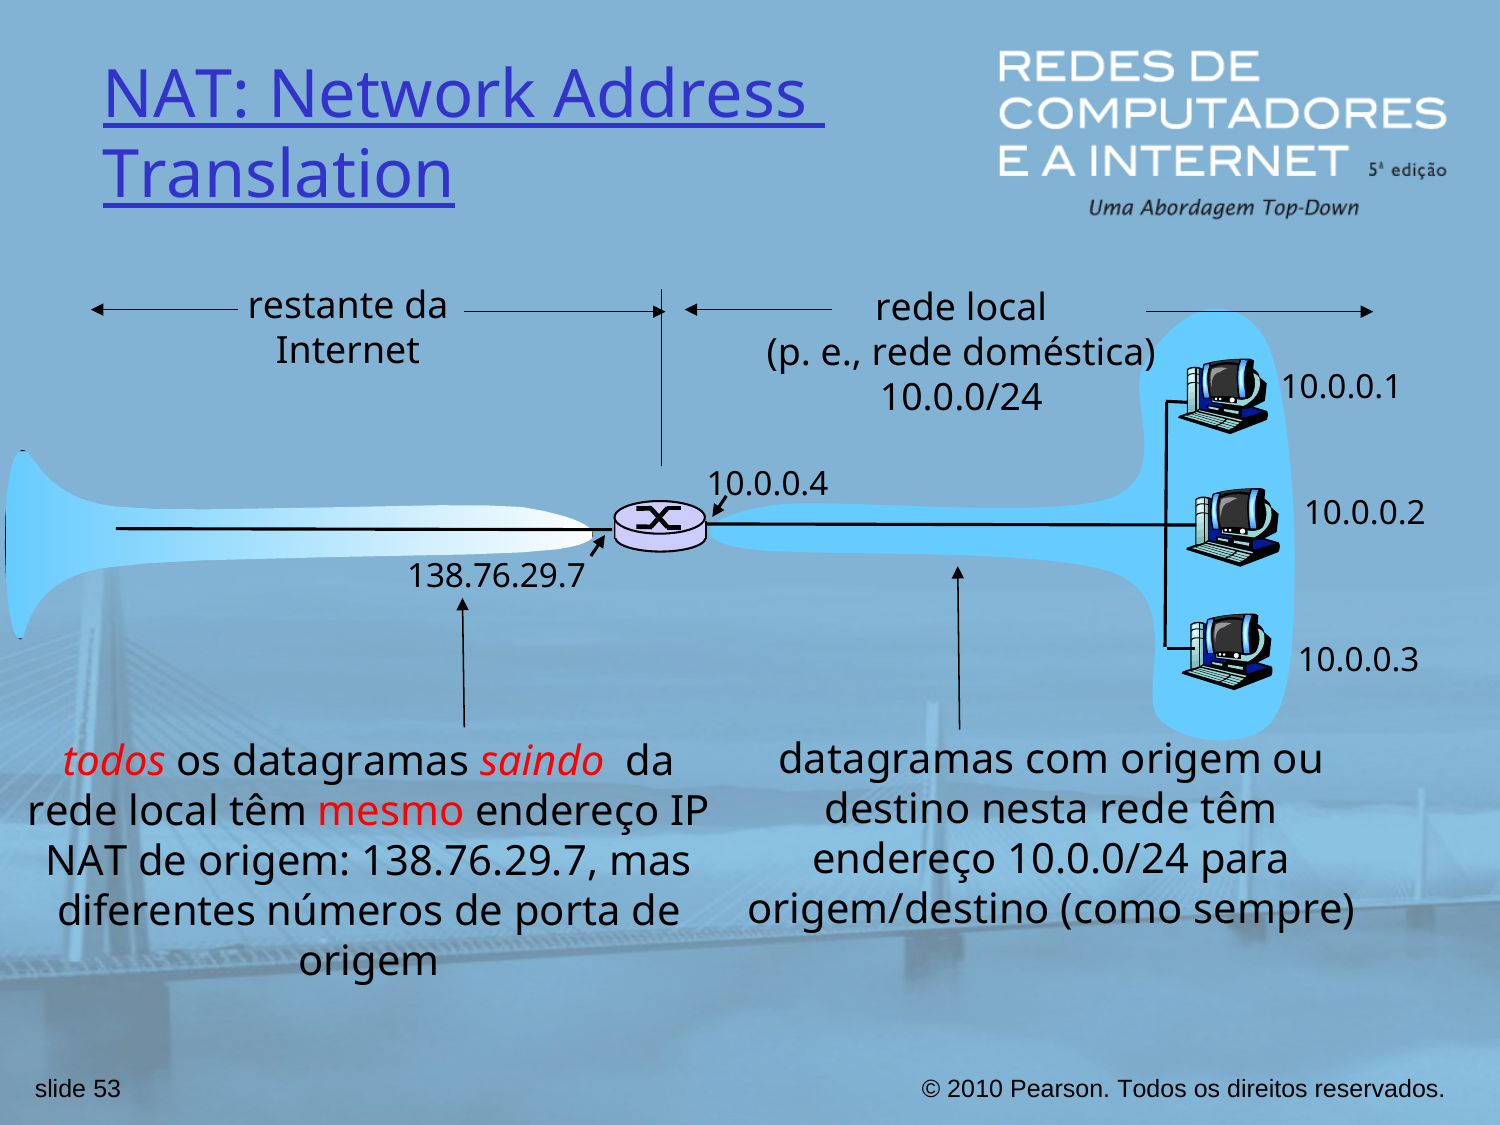

# NAT: Network Address Translation
restante da
Internet
rede local
(p. e., rede doméstica)
10.0.0/24
10.0.0.1
10.0.0.4
10.0.0.2
138.76.29.7
10.0.0.3
datagramas com origem ou
destino nesta rede têm
endereço 10.0.0/24 para
origem/destino (como sempre)
todos os datagramas saindo da rede local têm mesmo endereço IP NAT de origem: 138.76.29.7, mas
diferentes números de porta de origem